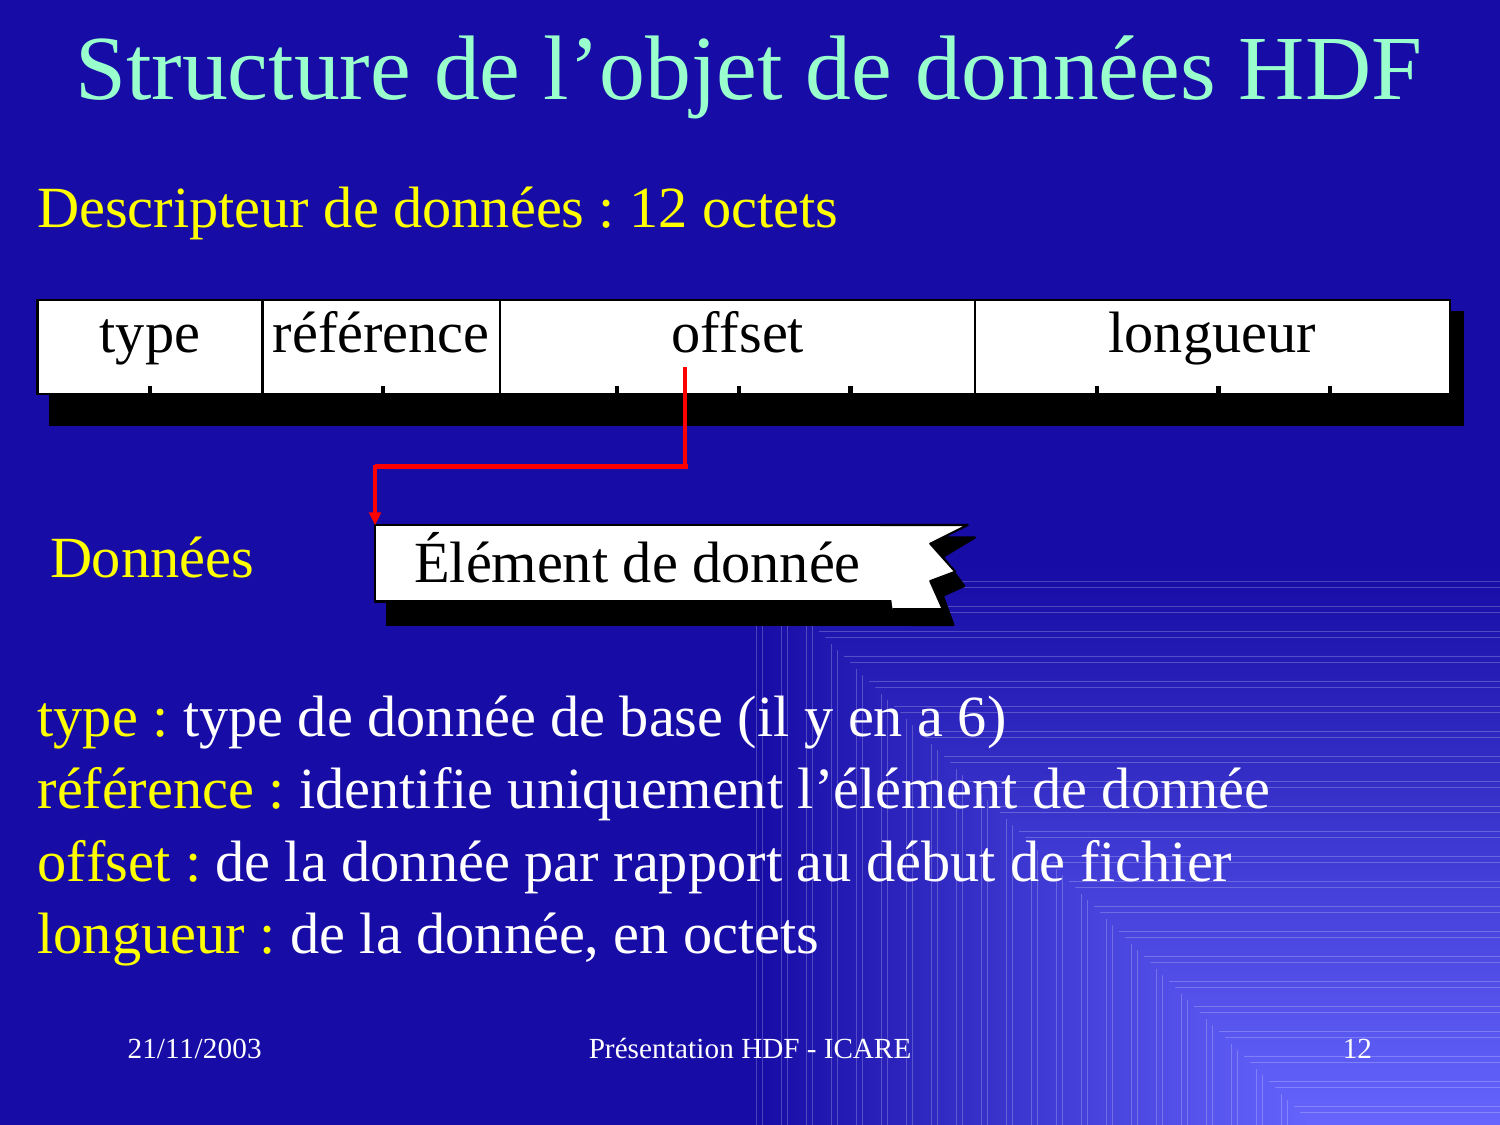

# Structure de l’objet de données HDF
Descripteur de données : 12 octets
type
référence
offset
longueur
Données
Élément de donnée
type : type de donnée de base (il y en a 6)
référence : identifie uniquement l’élément de donnée
offset : de la donnée par rapport au début de fichier
longueur : de la donnée, en octets
21/11/2003
Présentation HDF - ICARE
12